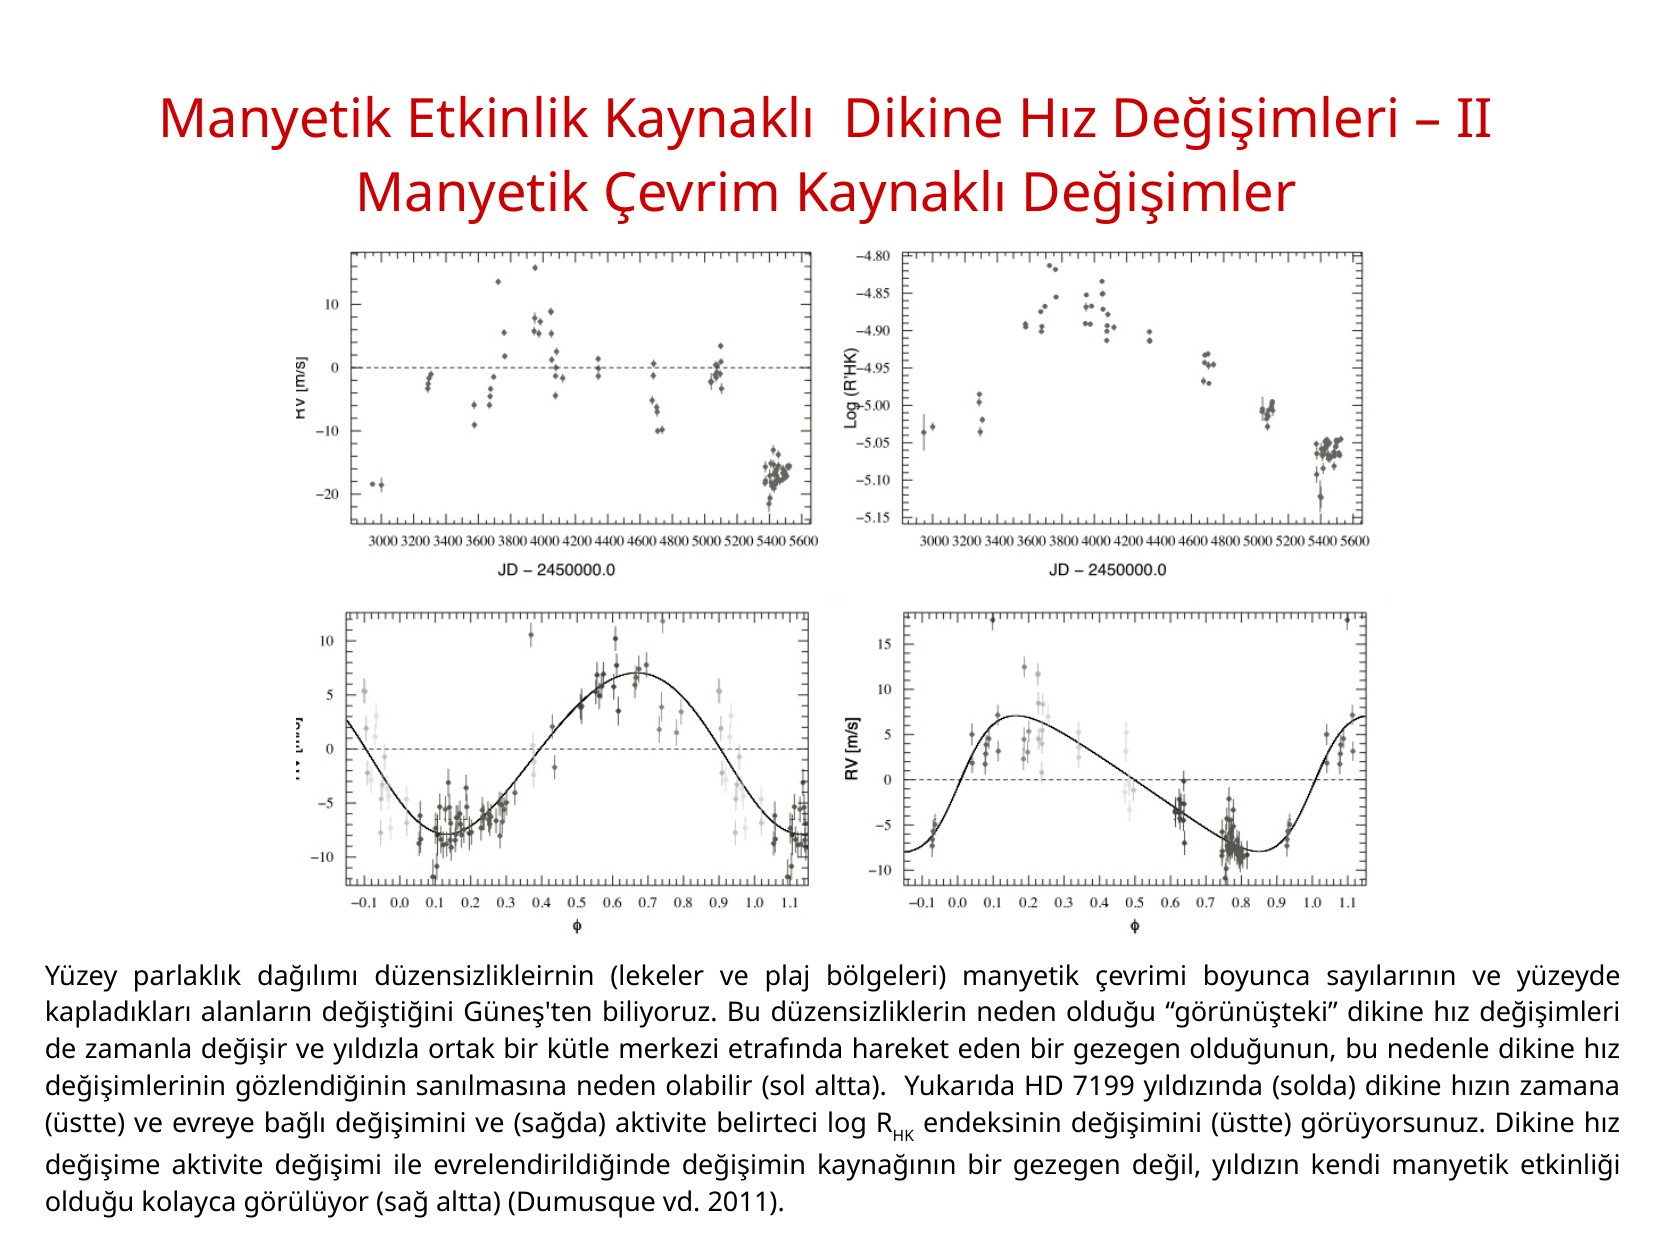

# Manyetik Etkinlik Kaynaklı Dikine Hız Değişimleri – II Manyetik Çevrim Kaynaklı Değişimler
Yüzey parlaklık dağılımı düzensizlikleirnin (lekeler ve plaj bölgeleri) manyetik çevrimi boyunca sayılarının ve yüzeyde kapladıkları alanların değiştiğini Güneş'ten biliyoruz. Bu düzensizliklerin neden olduğu “görünüşteki” dikine hız değişimleri de zamanla değişir ve yıldızla ortak bir kütle merkezi etrafında hareket eden bir gezegen olduğunun, bu nedenle dikine hız değişimlerinin gözlendiğinin sanılmasına neden olabilir (sol altta). Yukarıda HD 7199 yıldızında (solda) dikine hızın zamana (üstte) ve evreye bağlı değişimini ve (sağda) aktivite belirteci log RHK endeksinin değişimini (üstte) görüyorsunuz. Dikine hız değişime aktivite değişimi ile evrelendirildiğinde değişimin kaynağının bir gezegen değil, yıldızın kendi manyetik etkinliği olduğu kolayca görülüyor (sağ altta) (Dumusque vd. 2011).